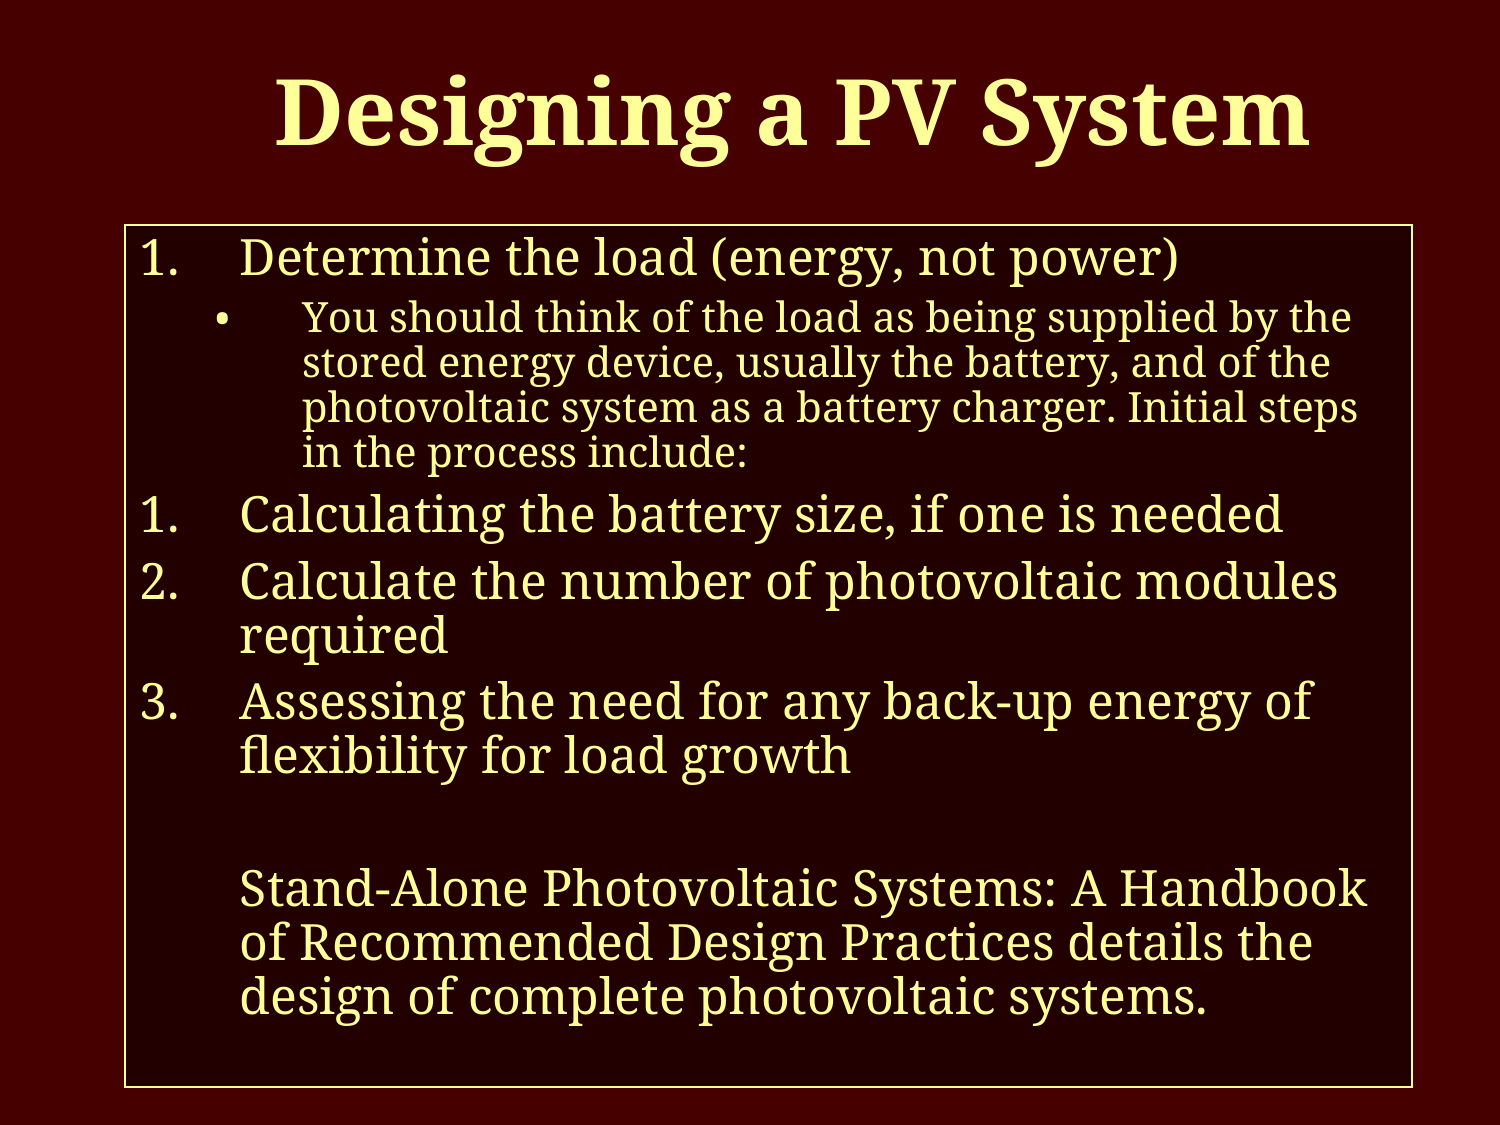

# Designing a PV System
Determine the load (energy, not power)
You should think of the load as being supplied by the stored energy device, usually the battery, and of the photovoltaic system as a battery charger. Initial steps in the process include:
Calculating the battery size, if one is needed
Calculate the number of photovoltaic modules required
Assessing the need for any back-up energy of flexibility for load growth
	Stand-Alone Photovoltaic Systems: A Handbook of Recommended Design Practices details the design of complete photovoltaic systems.
Engineering Photovoltaic Systems
23